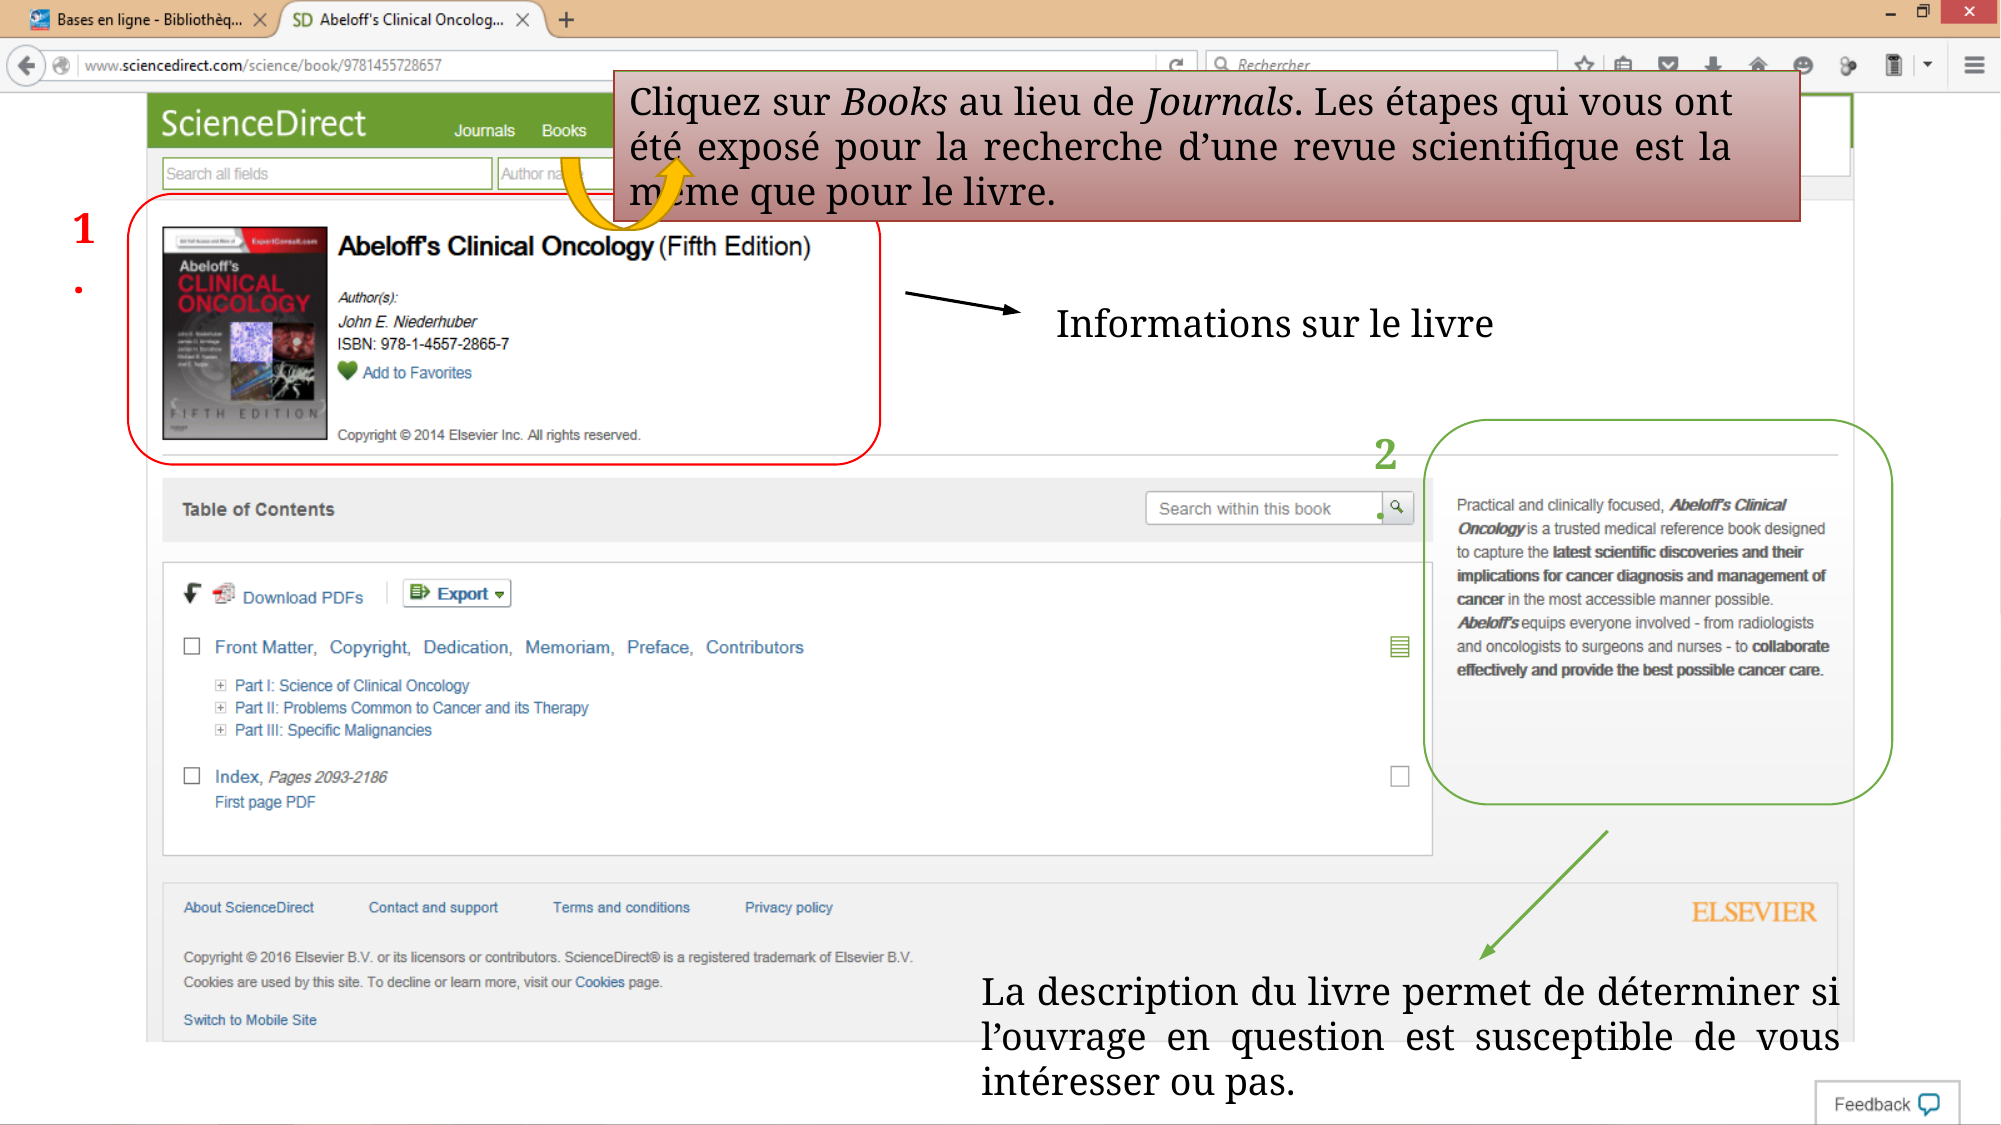

Cliquez sur Books au lieu de Journals. Les étapes qui vous ont été exposé pour la recherche d’une revue scientifique est la même que pour le livre.
1.
Informations sur le livre
2.
La description du livre permet de déterminer si l’ouvrage en question est susceptible de vous intéresser ou pas.